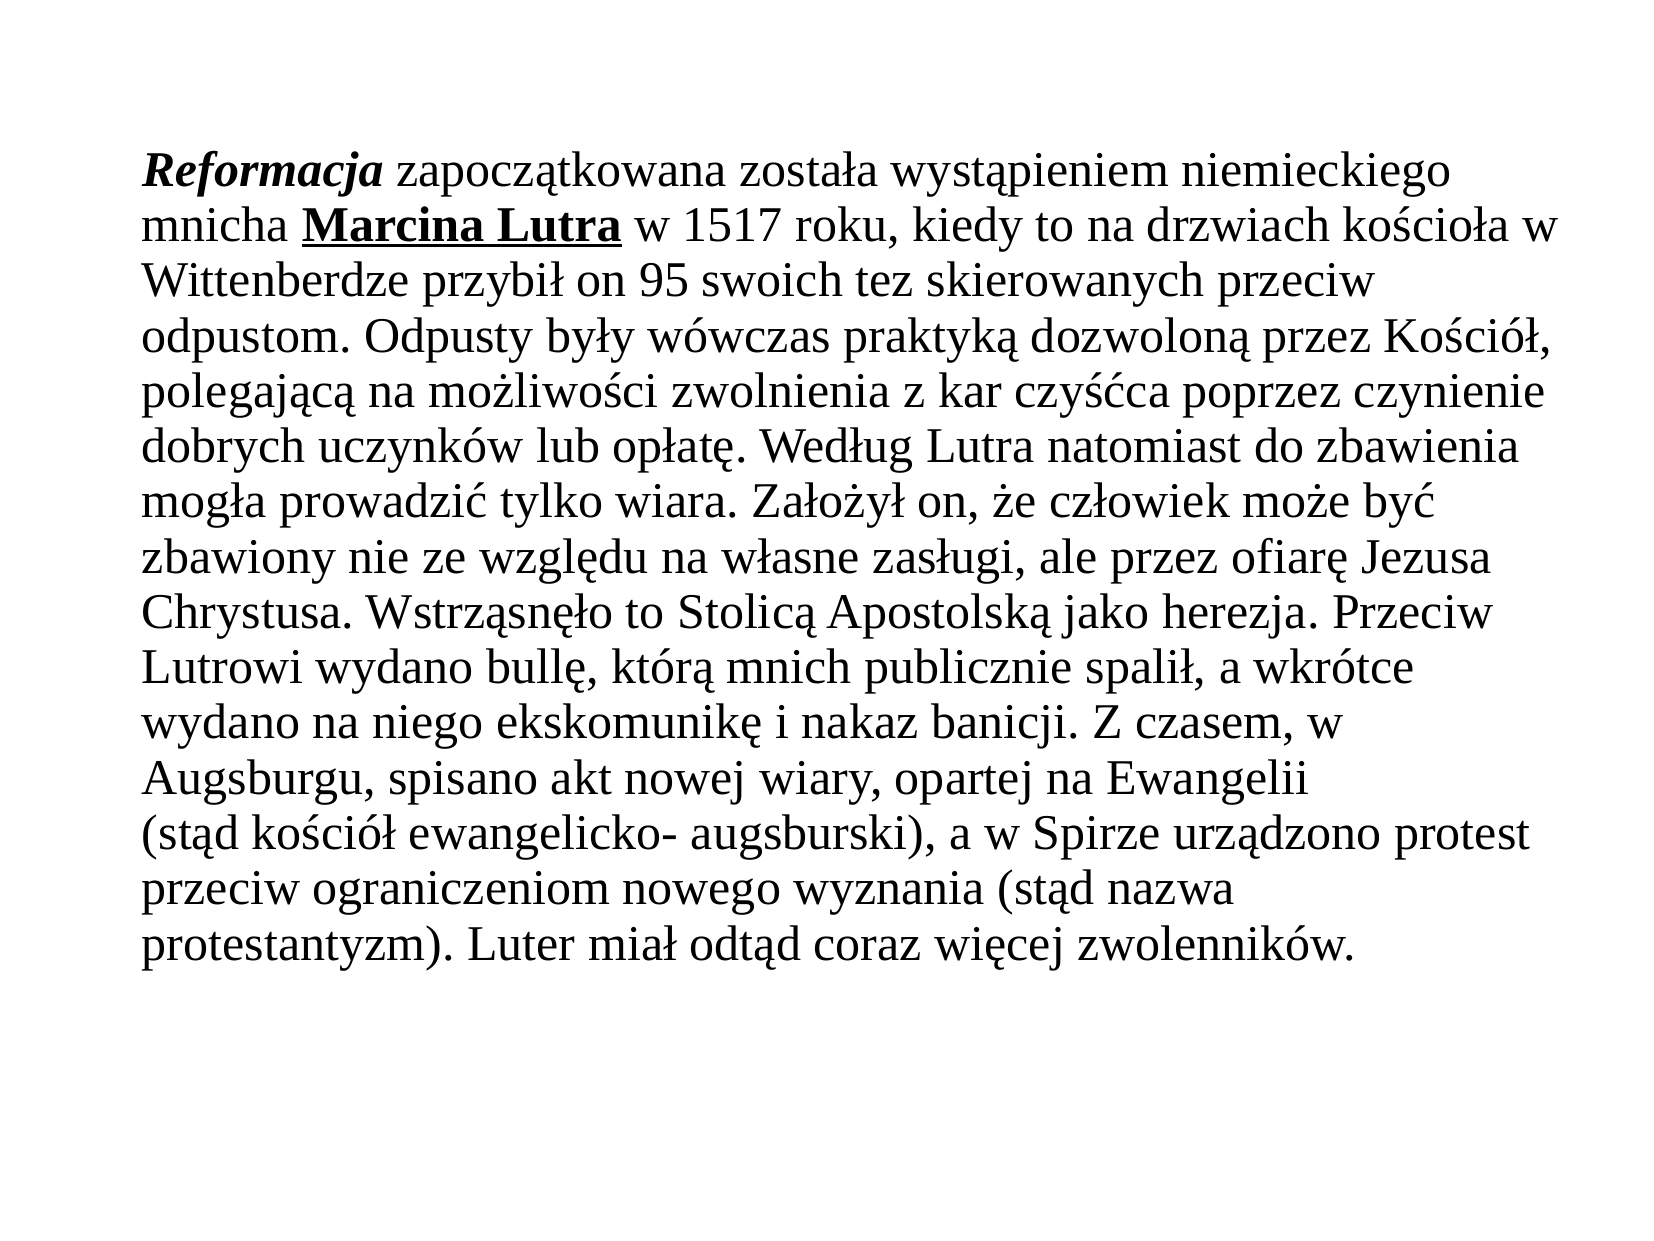

#
Reformacja zapoczątkowana została wystąpieniem niemieckiego mnicha Marcina Lutra w 1517 roku, kiedy to na drzwiach kościoła w Wittenberdze przybił on 95 swoich tez skierowanych przeciw odpustom. Odpusty były wówczas praktyką dozwoloną przez Kościół, polegającą na możliwości zwolnienia z kar czyśćca poprzez czynienie dobrych uczynków lub opłatę. Według Lutra natomiast do zbawienia mogła prowadzić tylko wiara. Założył on, że człowiek może być zbawiony nie ze względu na własne zasługi, ale przez ofiarę Jezusa Chrystusa. Wstrząsnęło to Stolicą Apostolską jako herezja. Przeciw Lutrowi wydano bullę, którą mnich publicznie spalił, a wkrótce wydano na niego ekskomunikę i nakaz banicji. Z czasem, w Augsburgu, spisano akt nowej wiary, opartej na Ewangelii (stąd kościół ewangelicko- augsburski), a w Spirze urządzono protest przeciw ograniczeniom nowego wyznania (stąd nazwa protestantyzm). Luter miał odtąd coraz więcej zwolenników.